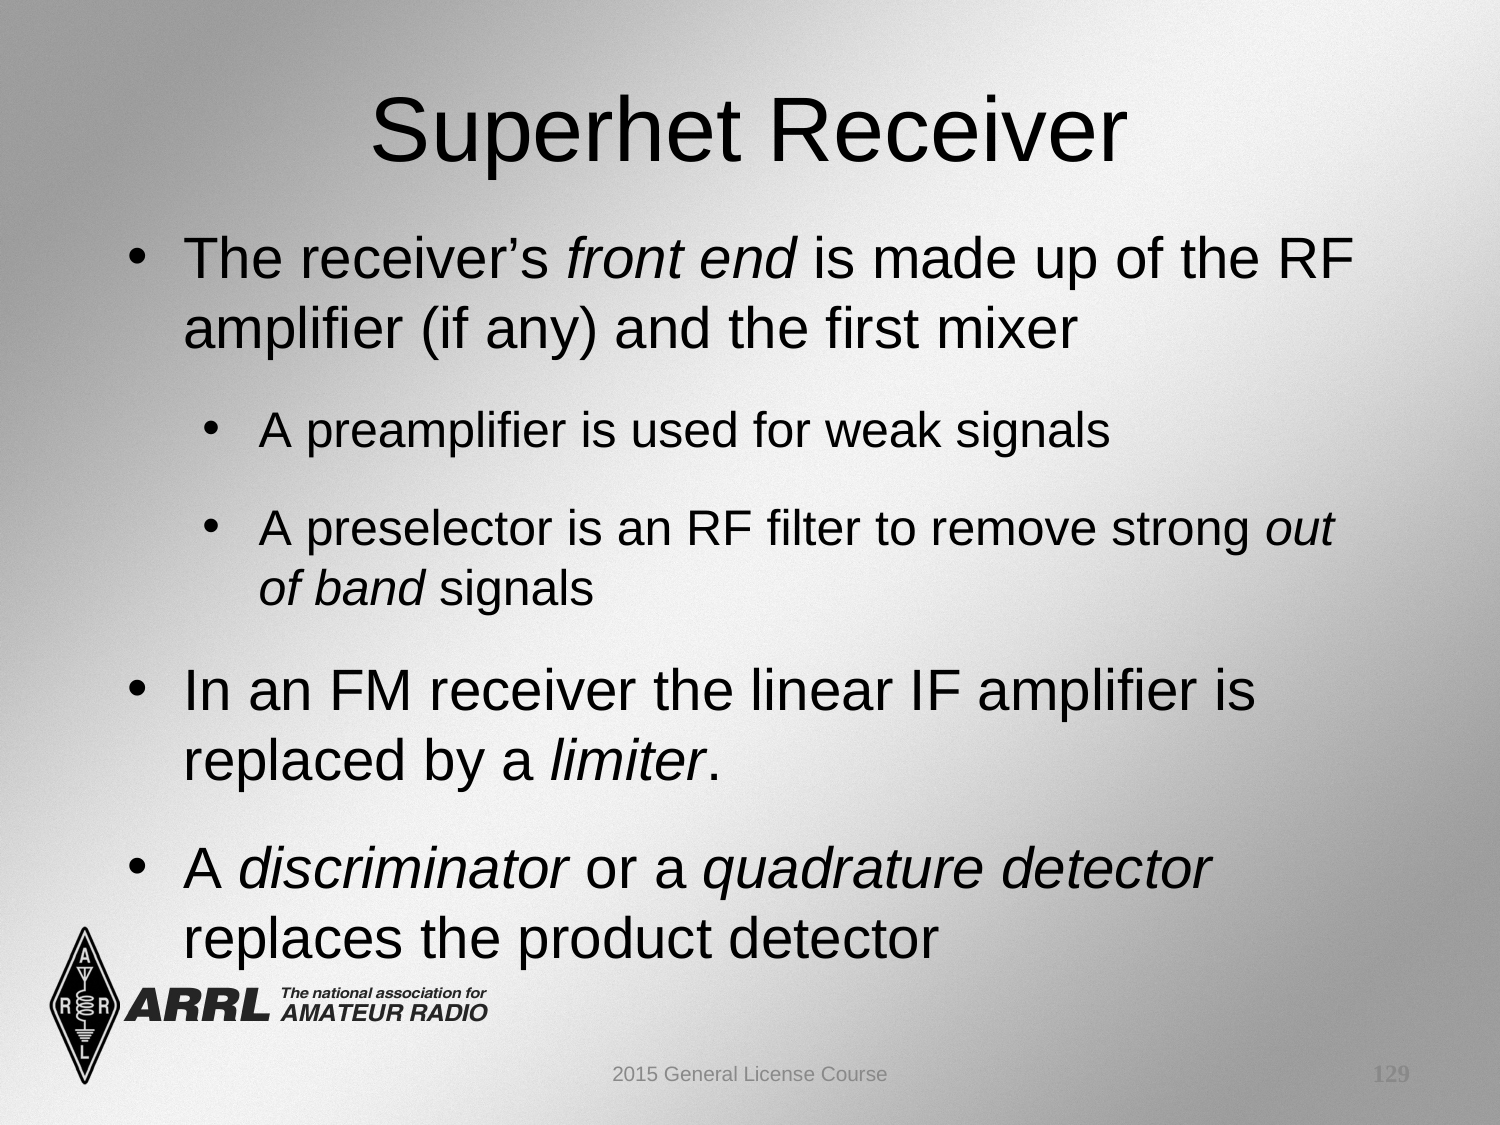

Superhet Receiver
The receiver’s front end is made up of the RF amplifier (if any) and the first mixer
A preamplifier is used for weak signals
A preselector is an RF filter to remove strong out of band signals
In an FM receiver the linear IF amplifier is replaced by a limiter.
A discriminator or a quadrature detector replaces the product detector
2015 General License Course